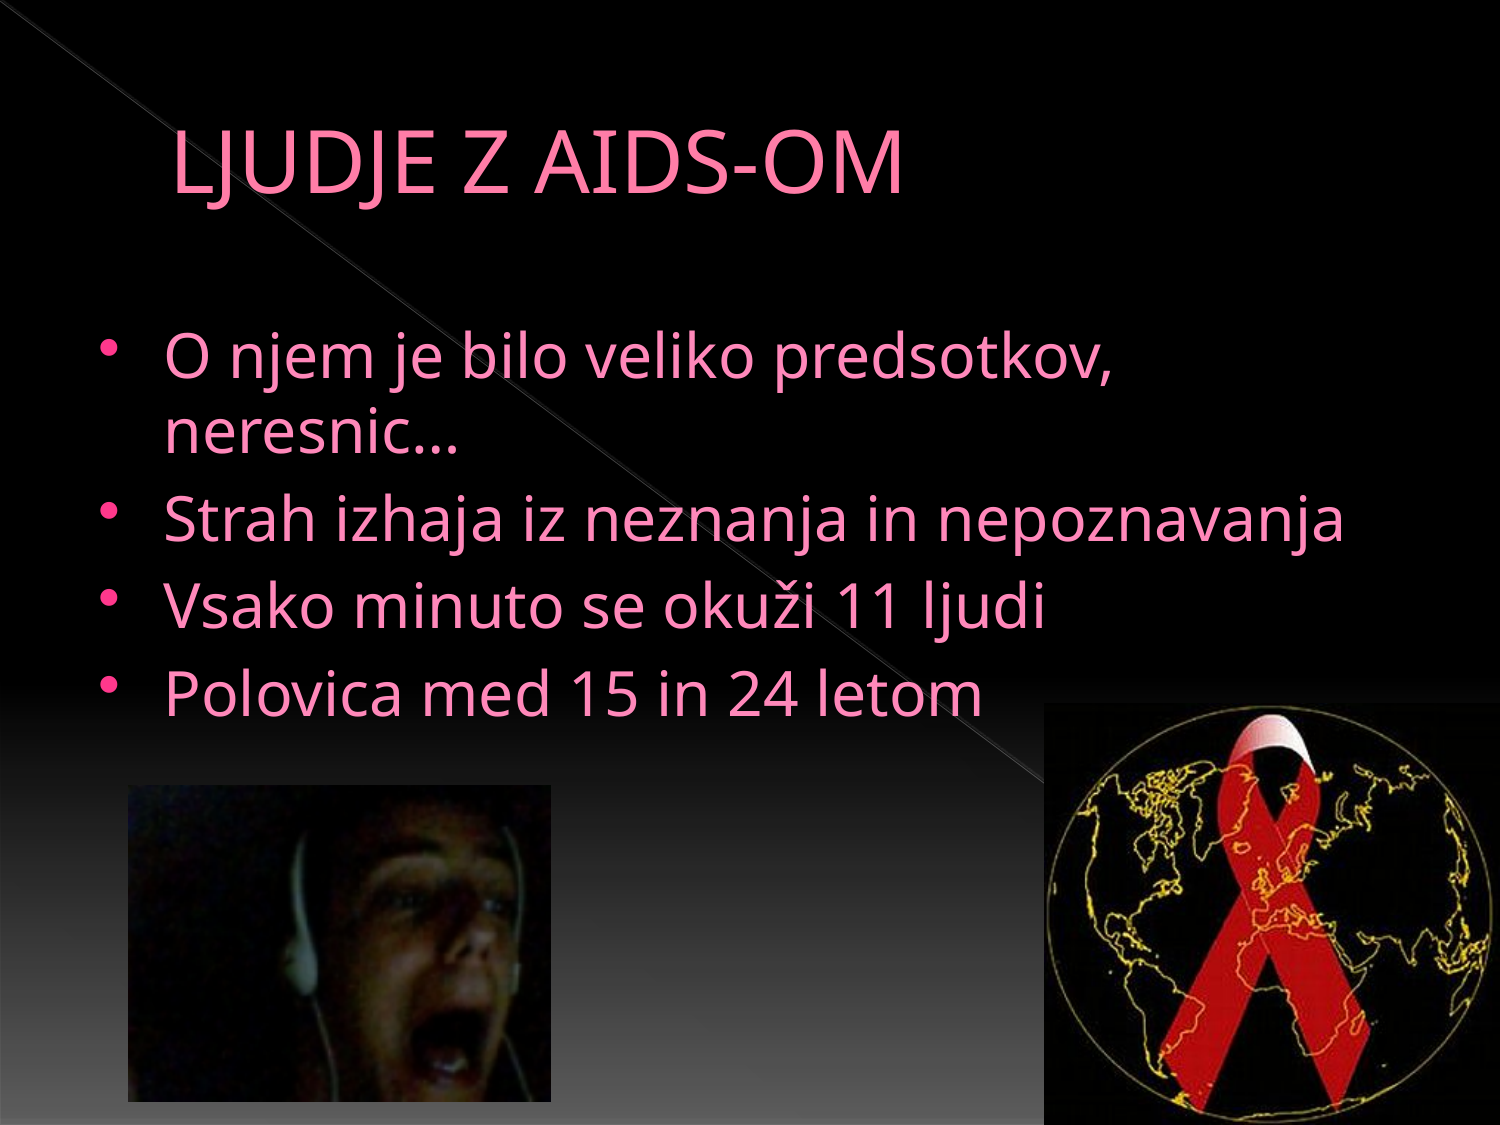

# LJUDJE Z AIDS-OM
O njem je bilo veliko predsotkov, neresnic…
Strah izhaja iz neznanja in nepoznavanja
Vsako minuto se okuži 11 ljudi
Polovica med 15 in 24 letom